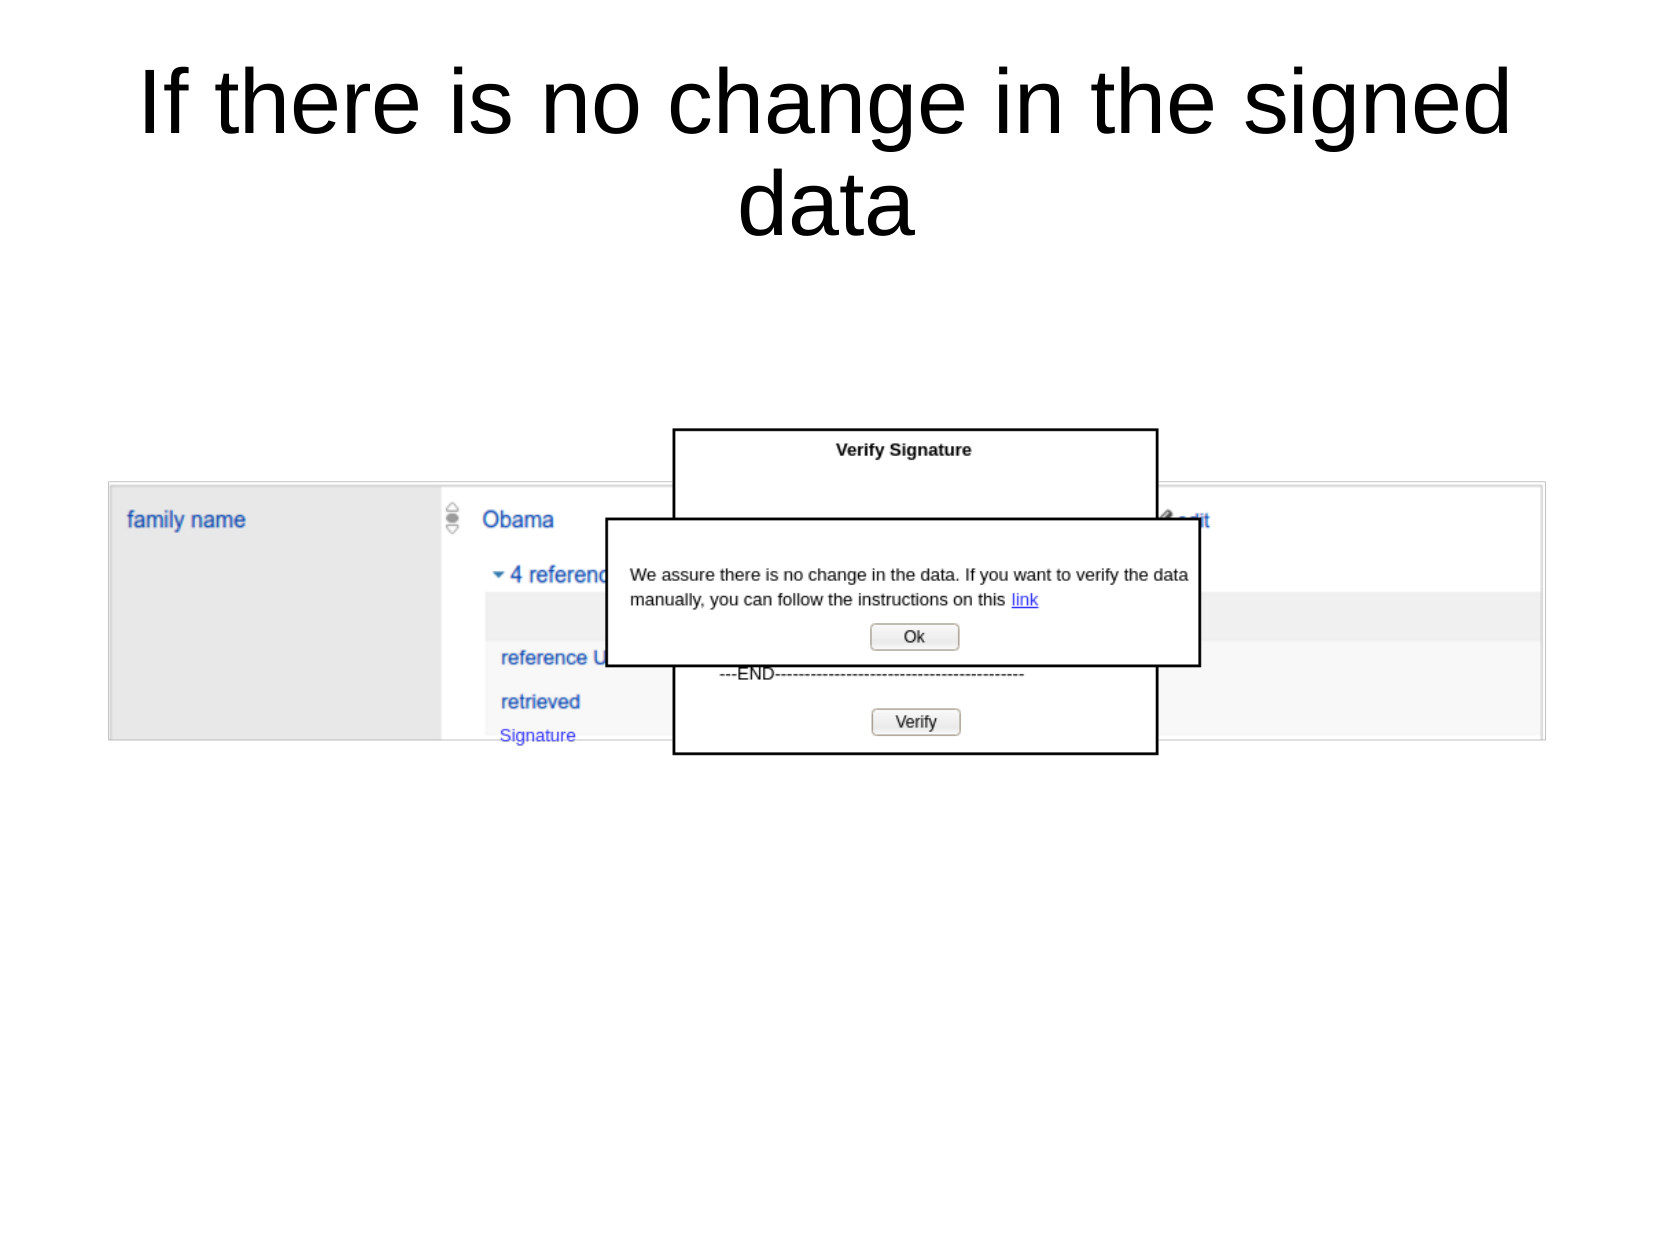

# If there is no change in the signed data